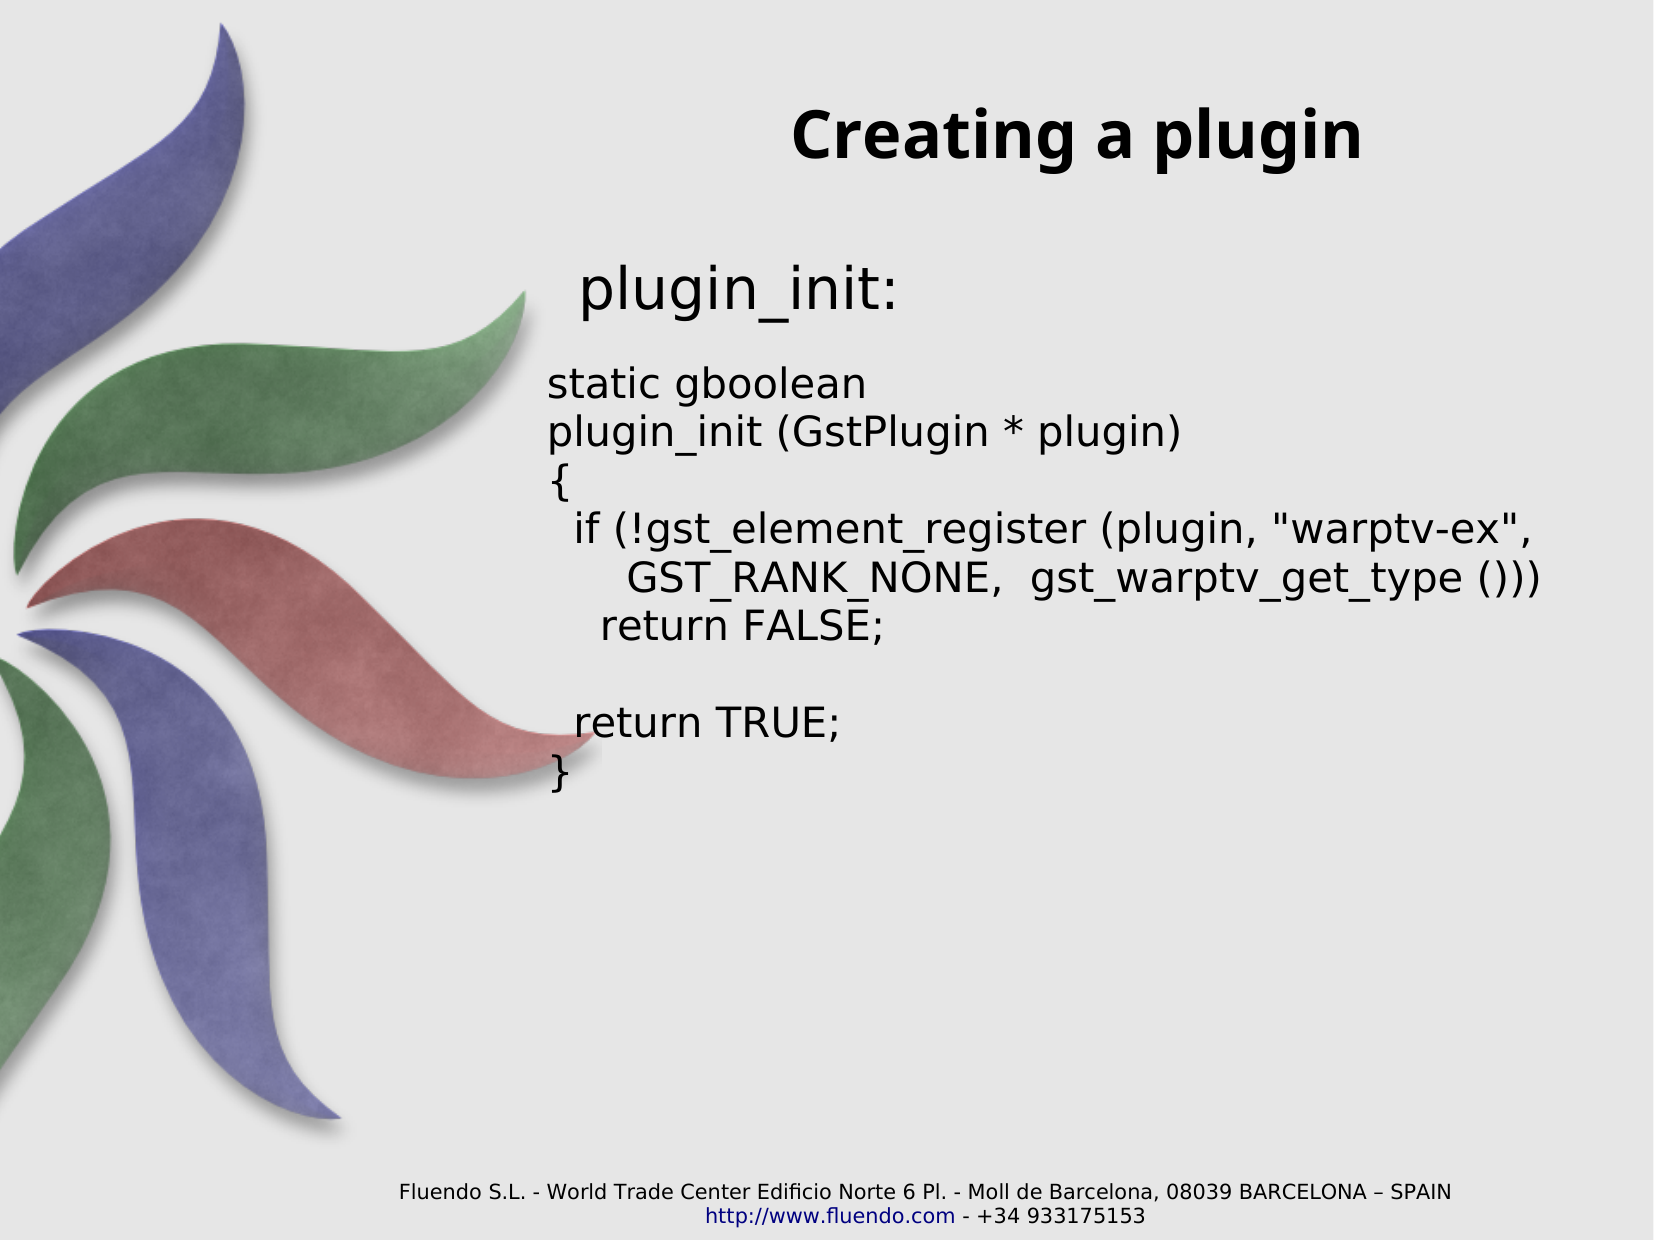

# Creating a plugin
plugin_init:
static gboolean
plugin_init (GstPlugin * plugin)
{
 if (!gst_element_register (plugin, "warptv-ex",
 GST_RANK_NONE, gst_warptv_get_type ()))
 return FALSE;
 return TRUE;
}